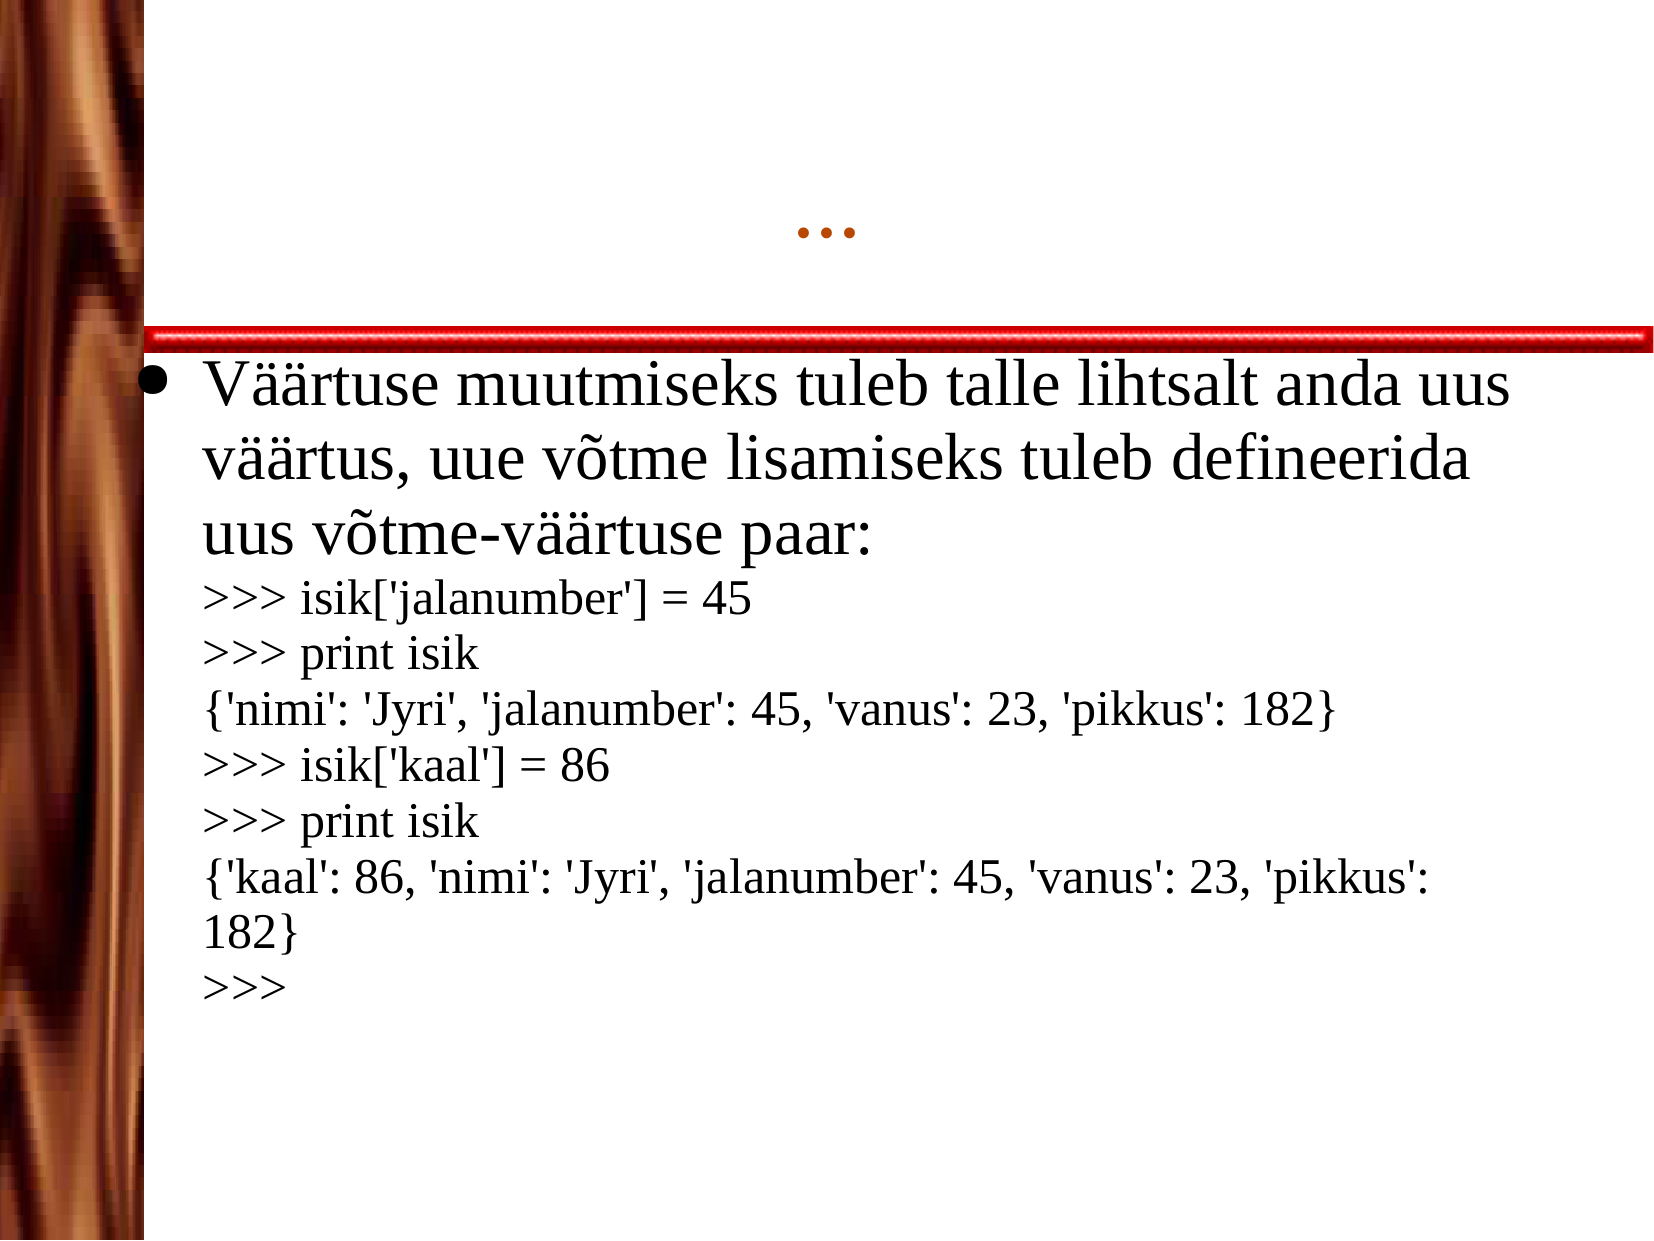

# ...
Väärtuse muutmiseks tuleb talle lihtsalt anda uus väärtus, uue võtme lisamiseks tuleb defineerida uus võtme-väärtuse paar:
>>> isik['jalanumber'] = 45
>>> print isik
{'nimi': 'Jyri', 'jalanumber': 45, 'vanus': 23, 'pikkus': 182}
>>> isik['kaal'] = 86
>>> print isik
{'kaal': 86, 'nimi': 'Jyri', 'jalanumber': 45, 'vanus': 23, 'pikkus': 182}
>>>